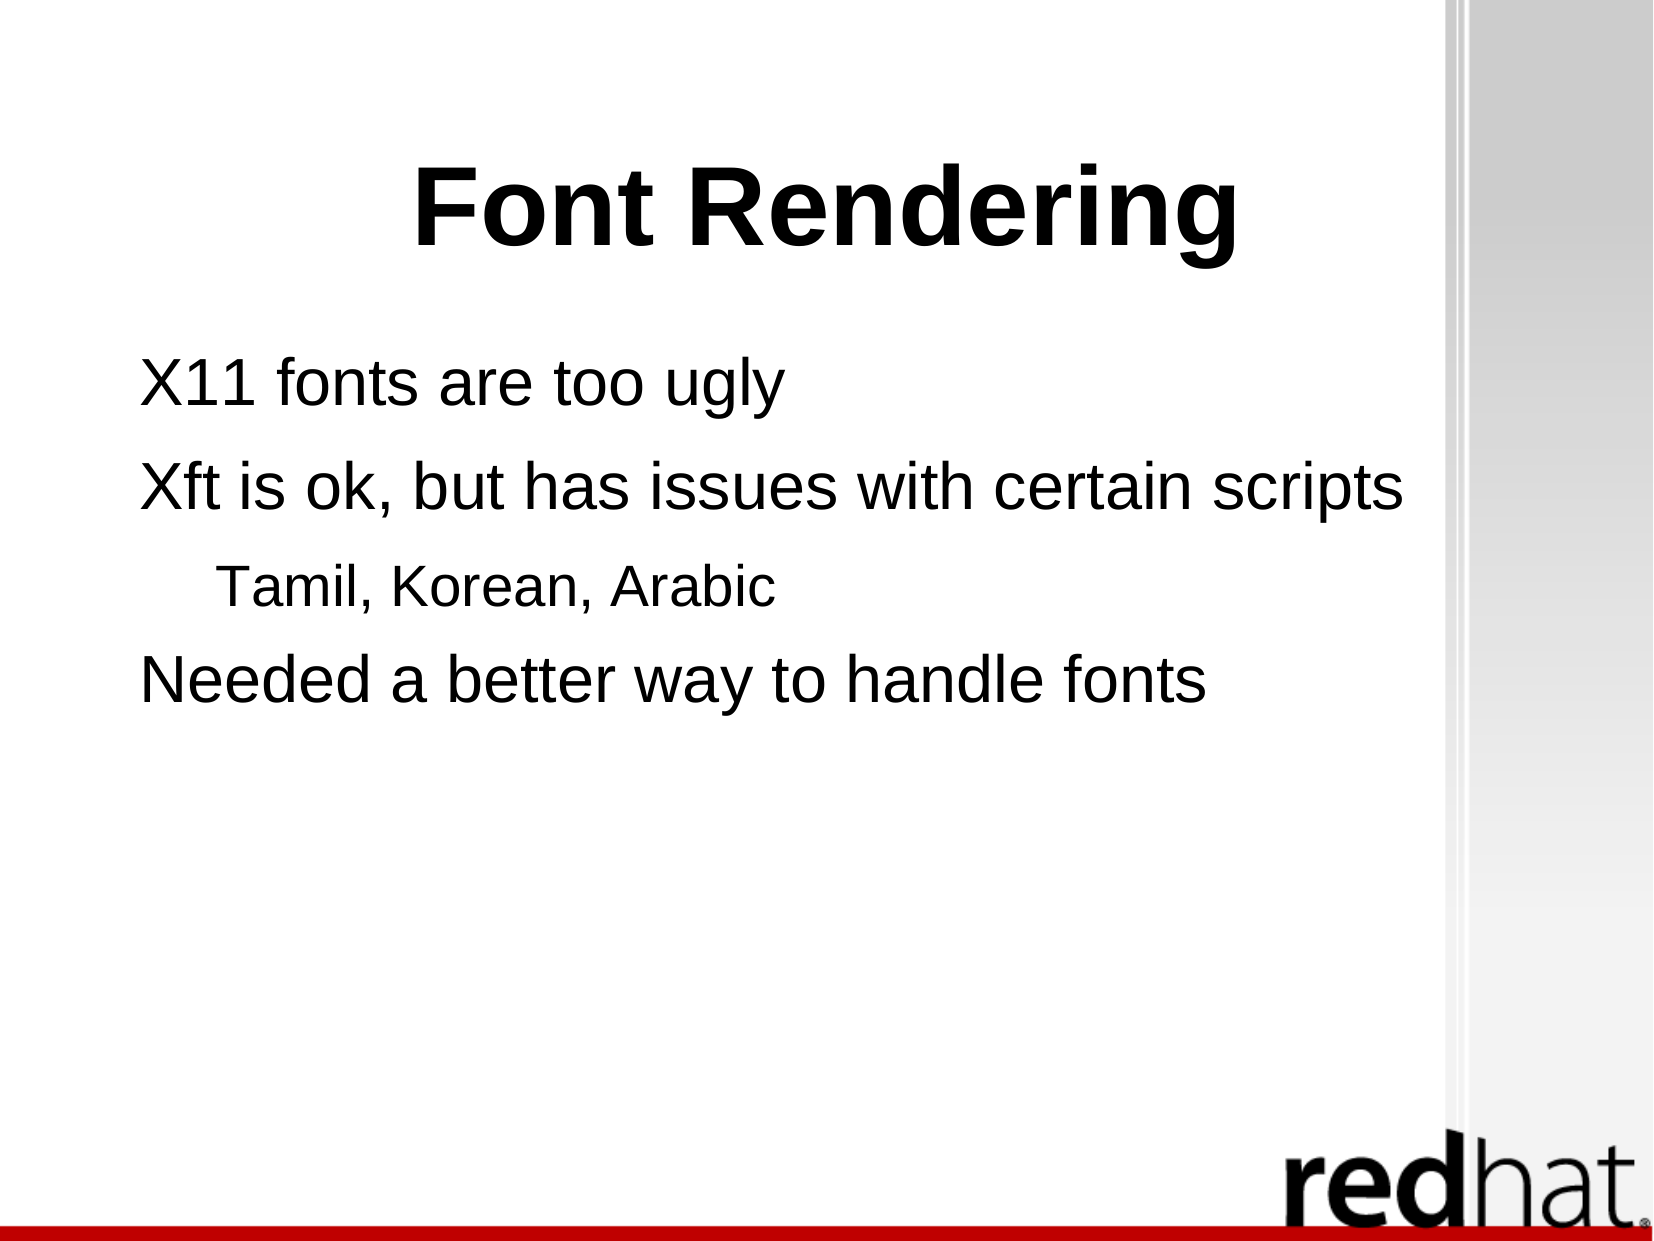

# Font Rendering
X11 fonts are too ugly
Xft is ok, but has issues with certain scripts
Tamil, Korean, Arabic
Needed a better way to handle fonts